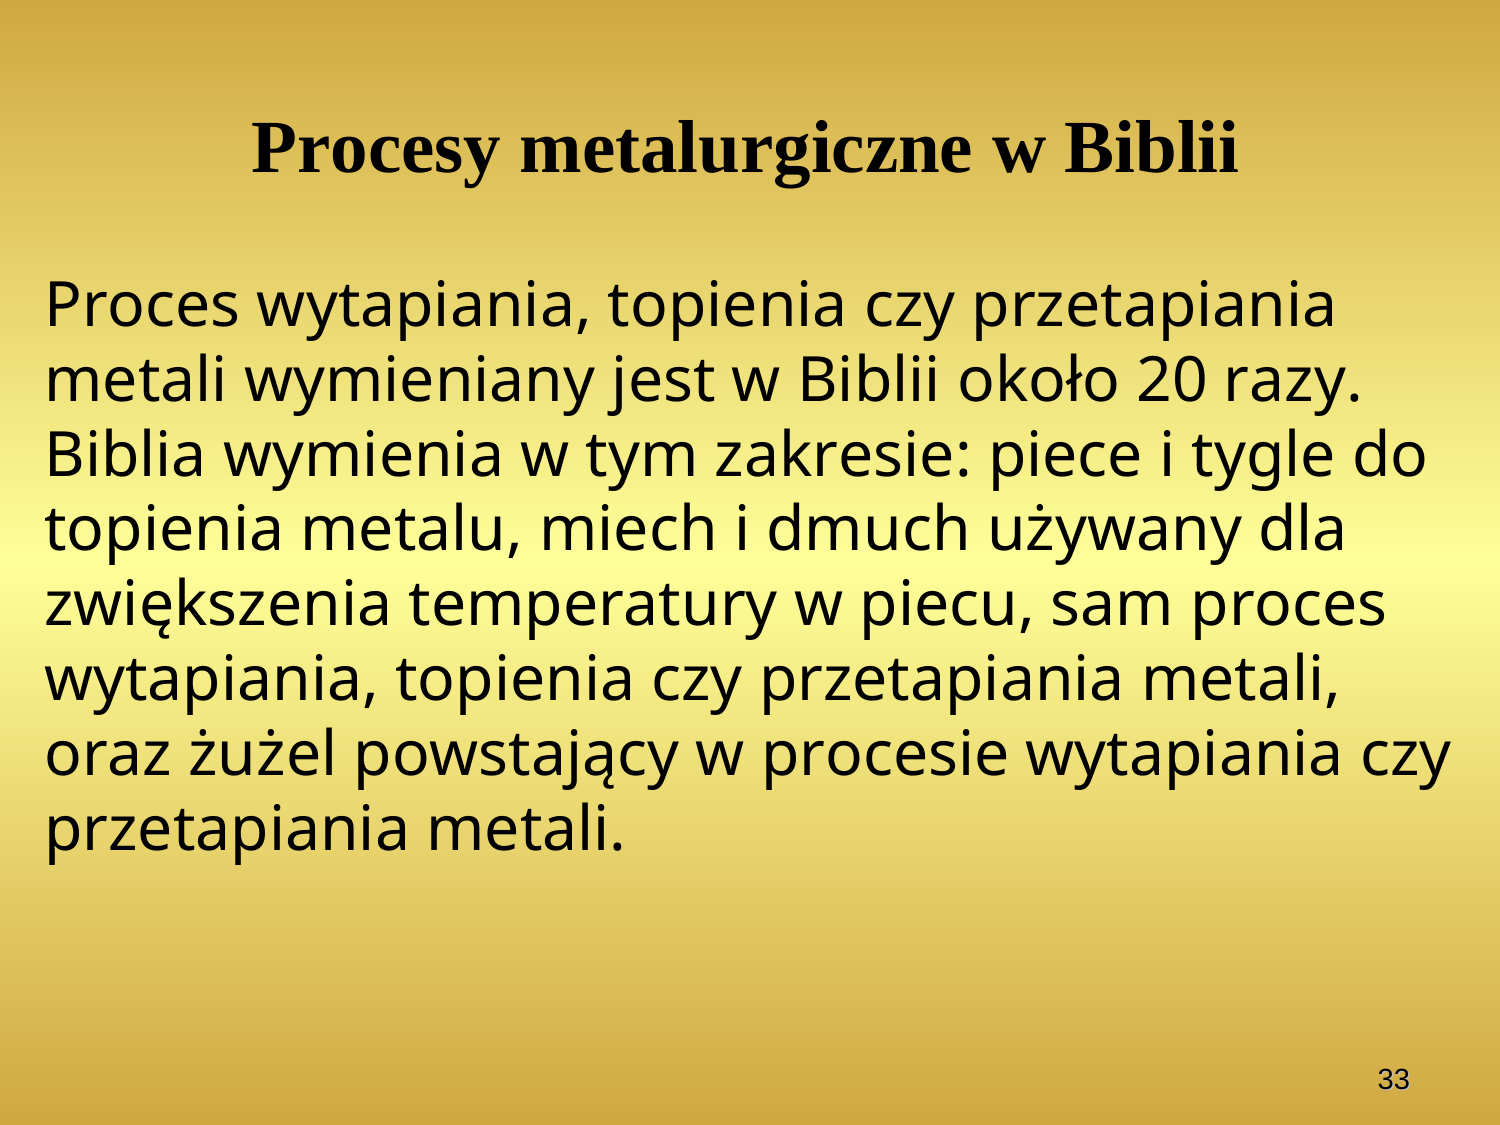

# Procesy metalurgiczne w Biblii
Proces wytapiania, topienia czy przetapiania metali wymieniany jest w Biblii około 20 razy. Biblia wymienia w tym zakresie: piece i tygle do topienia metalu, miech i dmuch używany dla zwiększenia temperatury w piecu, sam proces wytapiania, topienia czy przetapiania metali, oraz żużel powstający w procesie wytapiania czy przetapiania metali.